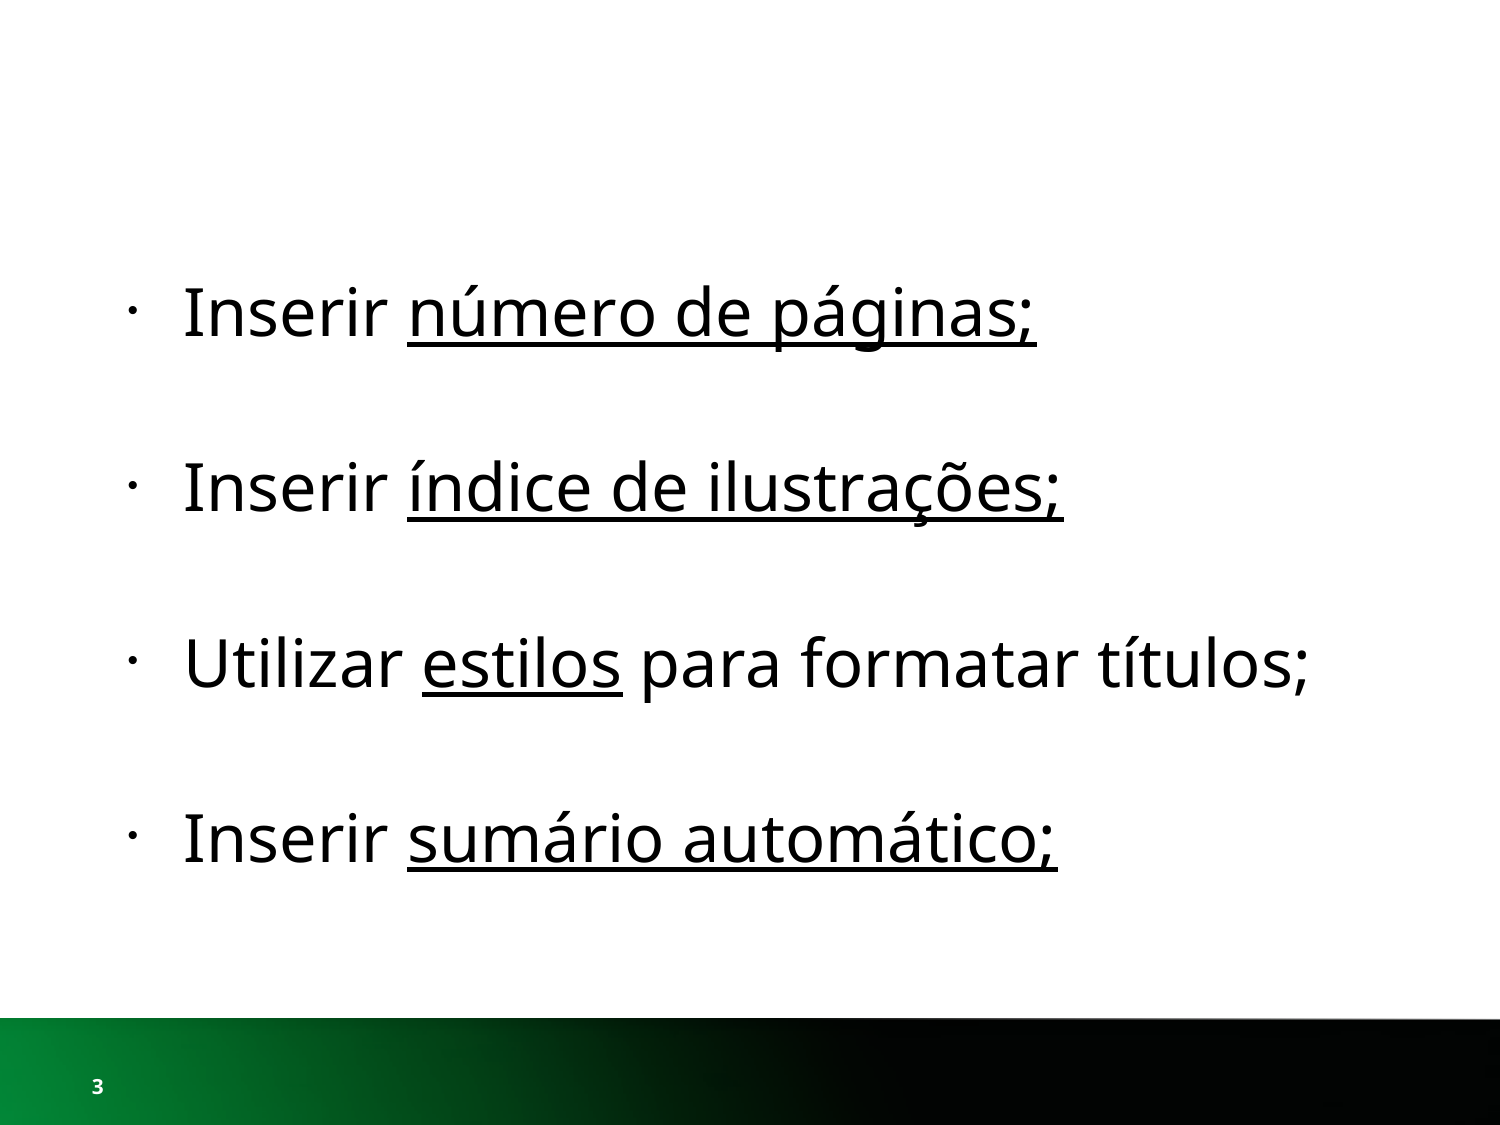

# Inserir número de páginas;
Inserir índice de ilustrações;
Utilizar estilos para formatar títulos;
Inserir sumário automático;